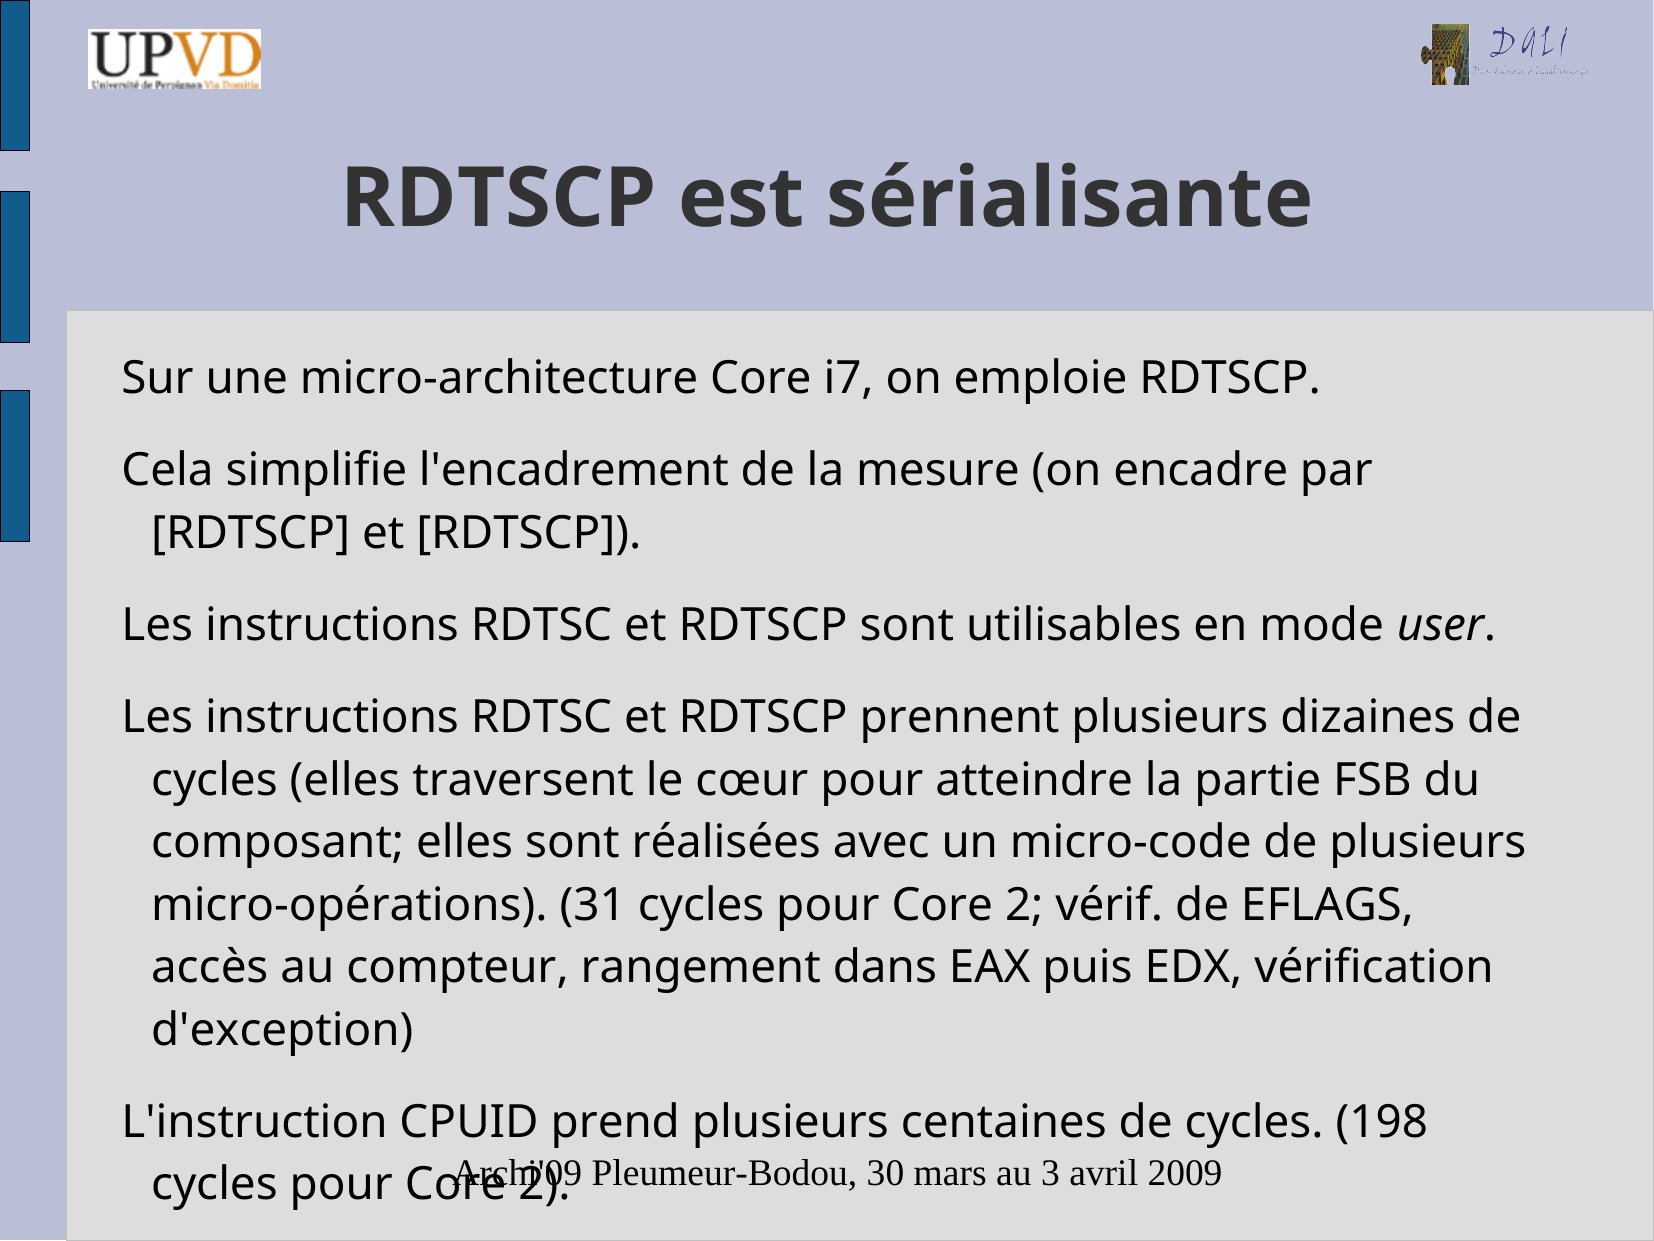

# RDTSCP est sérialisante
Sur une micro-architecture Core i7, on emploie RDTSCP.
Cela simplifie l'encadrement de la mesure (on encadre par [RDTSCP] et [RDTSCP]).
Les instructions RDTSC et RDTSCP sont utilisables en mode user.
Les instructions RDTSC et RDTSCP prennent plusieurs dizaines de cycles (elles traversent le cœur pour atteindre la partie FSB du composant; elles sont réalisées avec un micro-code de plusieurs micro-opérations). (31 cycles pour Core 2; vérif. de EFLAGS, accès au compteur, rangement dans EAX puis EDX, vérification d'exception)
L'instruction CPUID prend plusieurs centaines de cycles. (198 cycles pour Core 2).
Archi'09 Pleumeur-Bodou, 30 mars au 3 avril 2009